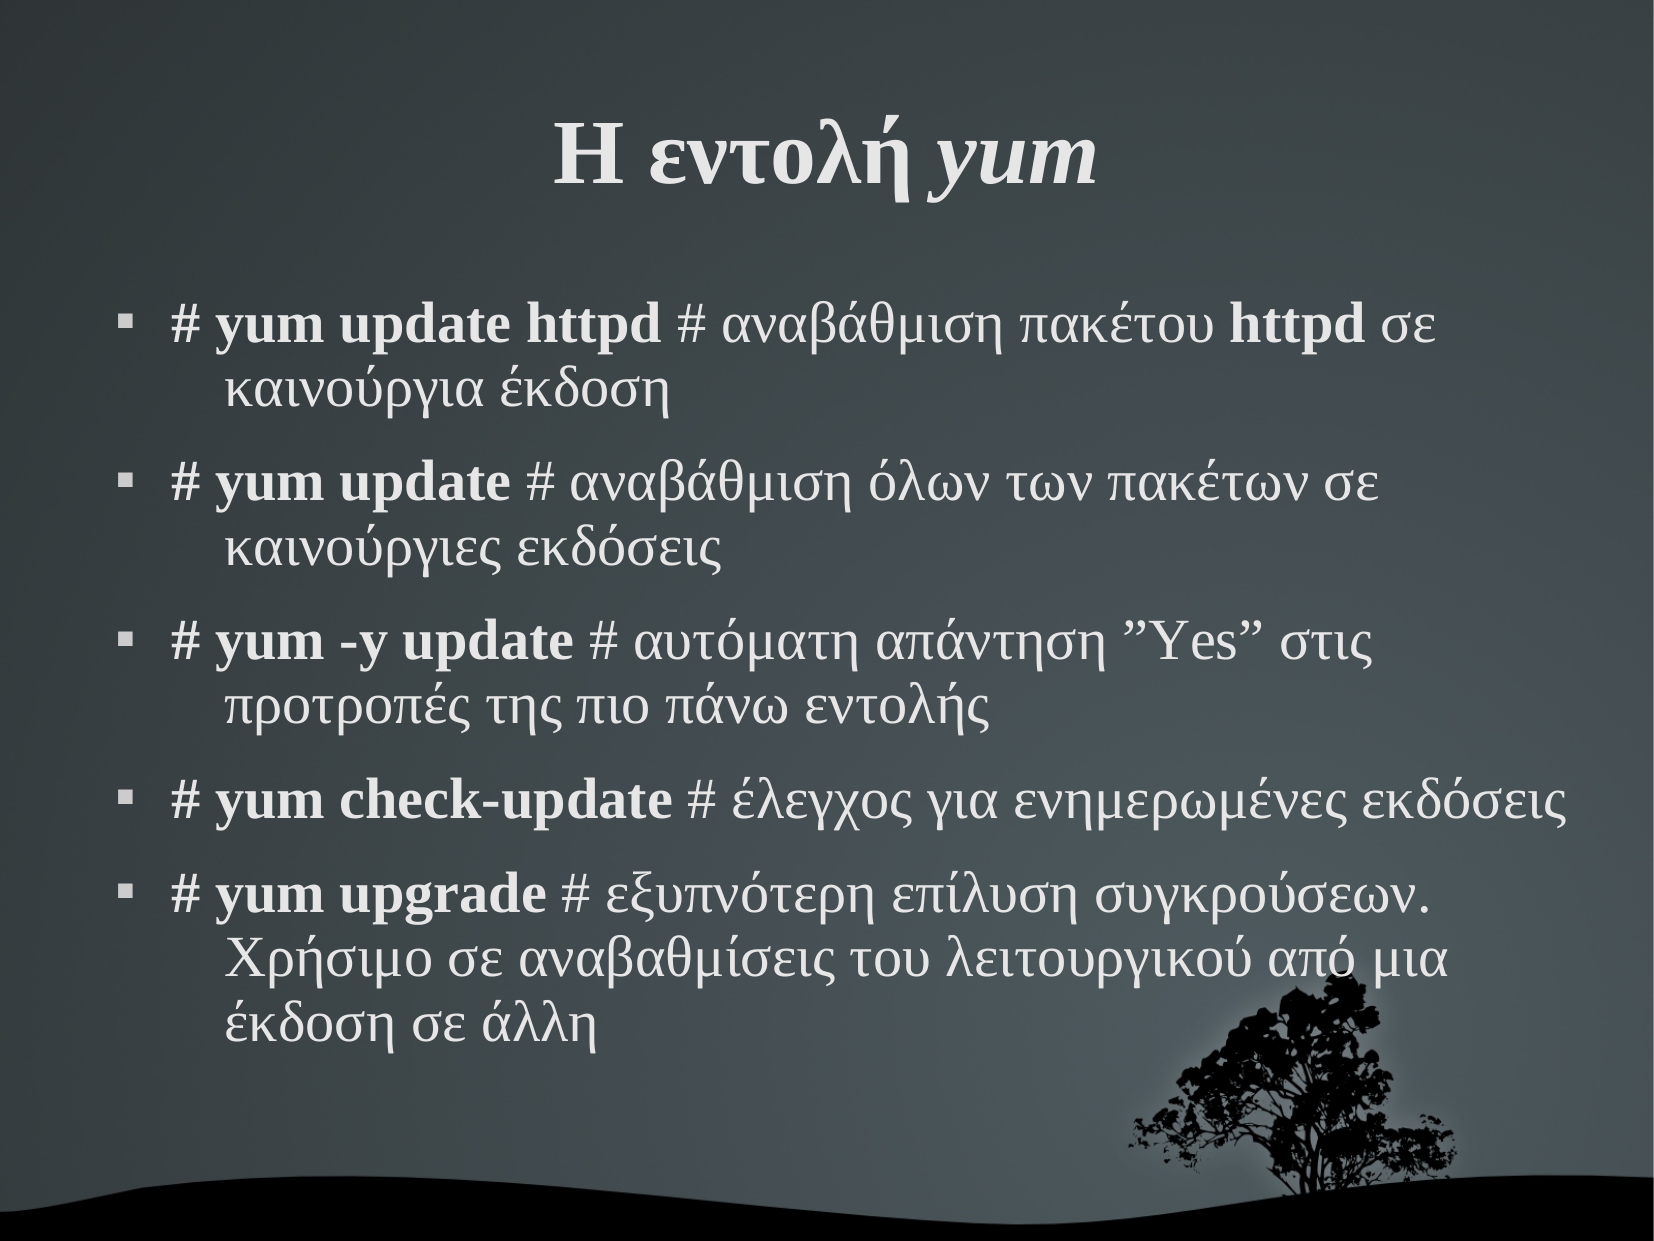

Η εντολή yum
# # yum update httpd # αναβάθμιση πακέτου httpd σε καινούργια έκδοση
# yum update # αναβάθμιση όλων των πακέτων σε καινούργιες εκδόσεις
# yum -y update # αυτόματη απάντηση ”Yes” στις προτροπές της πιο πάνω εντολής
# yum check-update # έλεγχος για ενημερωμένες εκδόσεις
# yum upgrade # εξυπνότερη επίλυση συγκρούσεων. Χρήσιμο σε αναβαθμίσεις του λειτουργικού από μια έκδοση σε άλλη